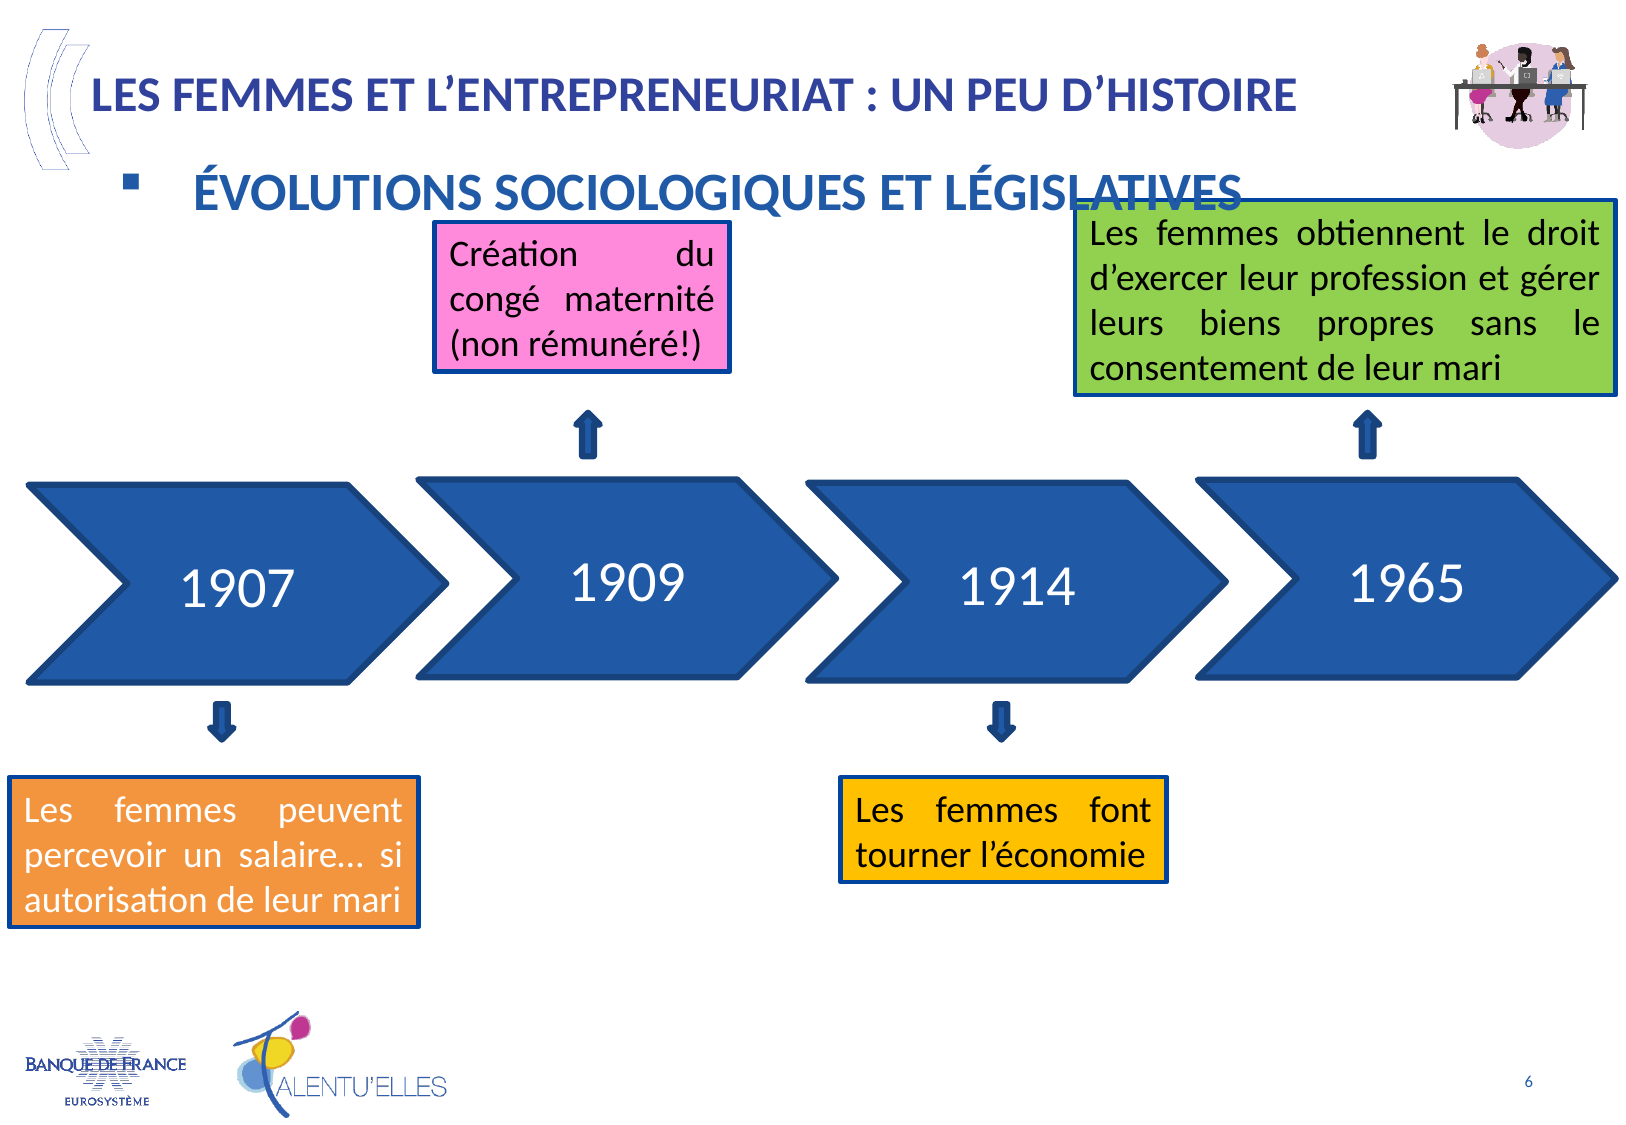

# Les Femmes et l’entrepreneuriat : un peu d’HISTOIRE
Évolutions sociologiques et législatives
Les femmes obtiennent le droit d’exercer leur profession et gérer leurs biens propres sans le consentement de leur mari
Création du congé maternité (non rémunéré!)
1909
1965
1914
1907
Les femmes peuvent percevoir un salaire… si autorisation de leur mari
Les femmes font tourner l’économie